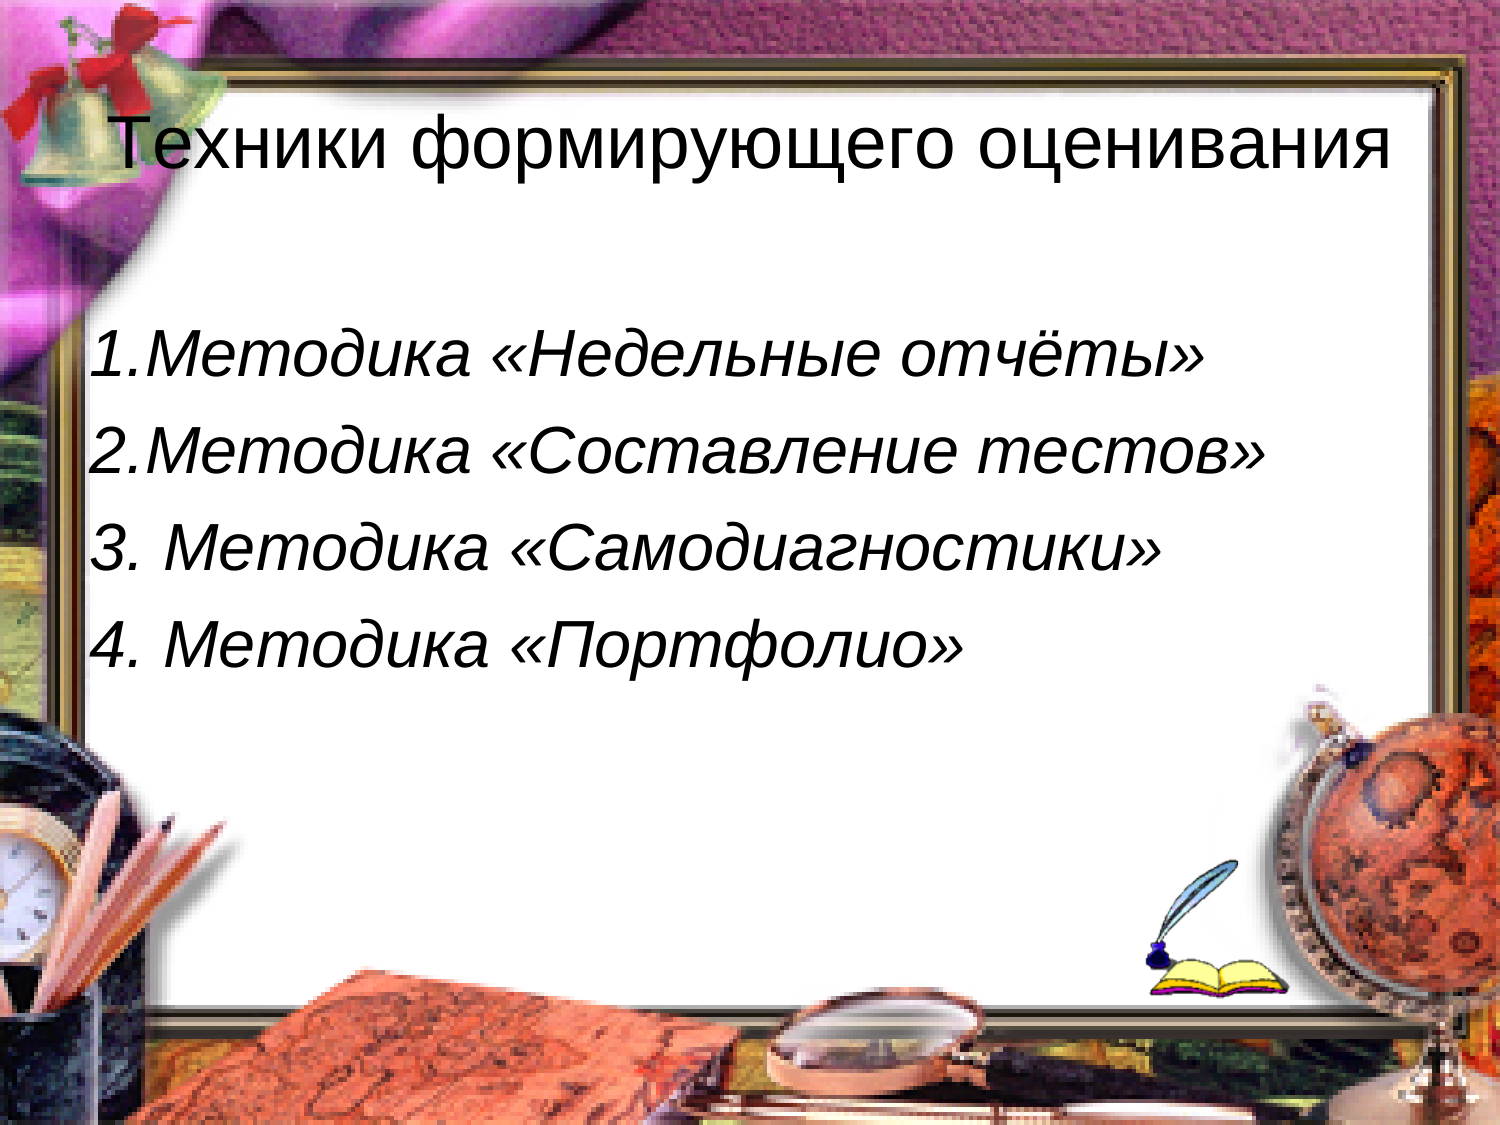

# Техники формирующего оценивания
1.Методика «Недельные отчёты»
2.Методика «Составление тестов»
3. Методика «Самодиагностики»
4. Методика «Портфолио»